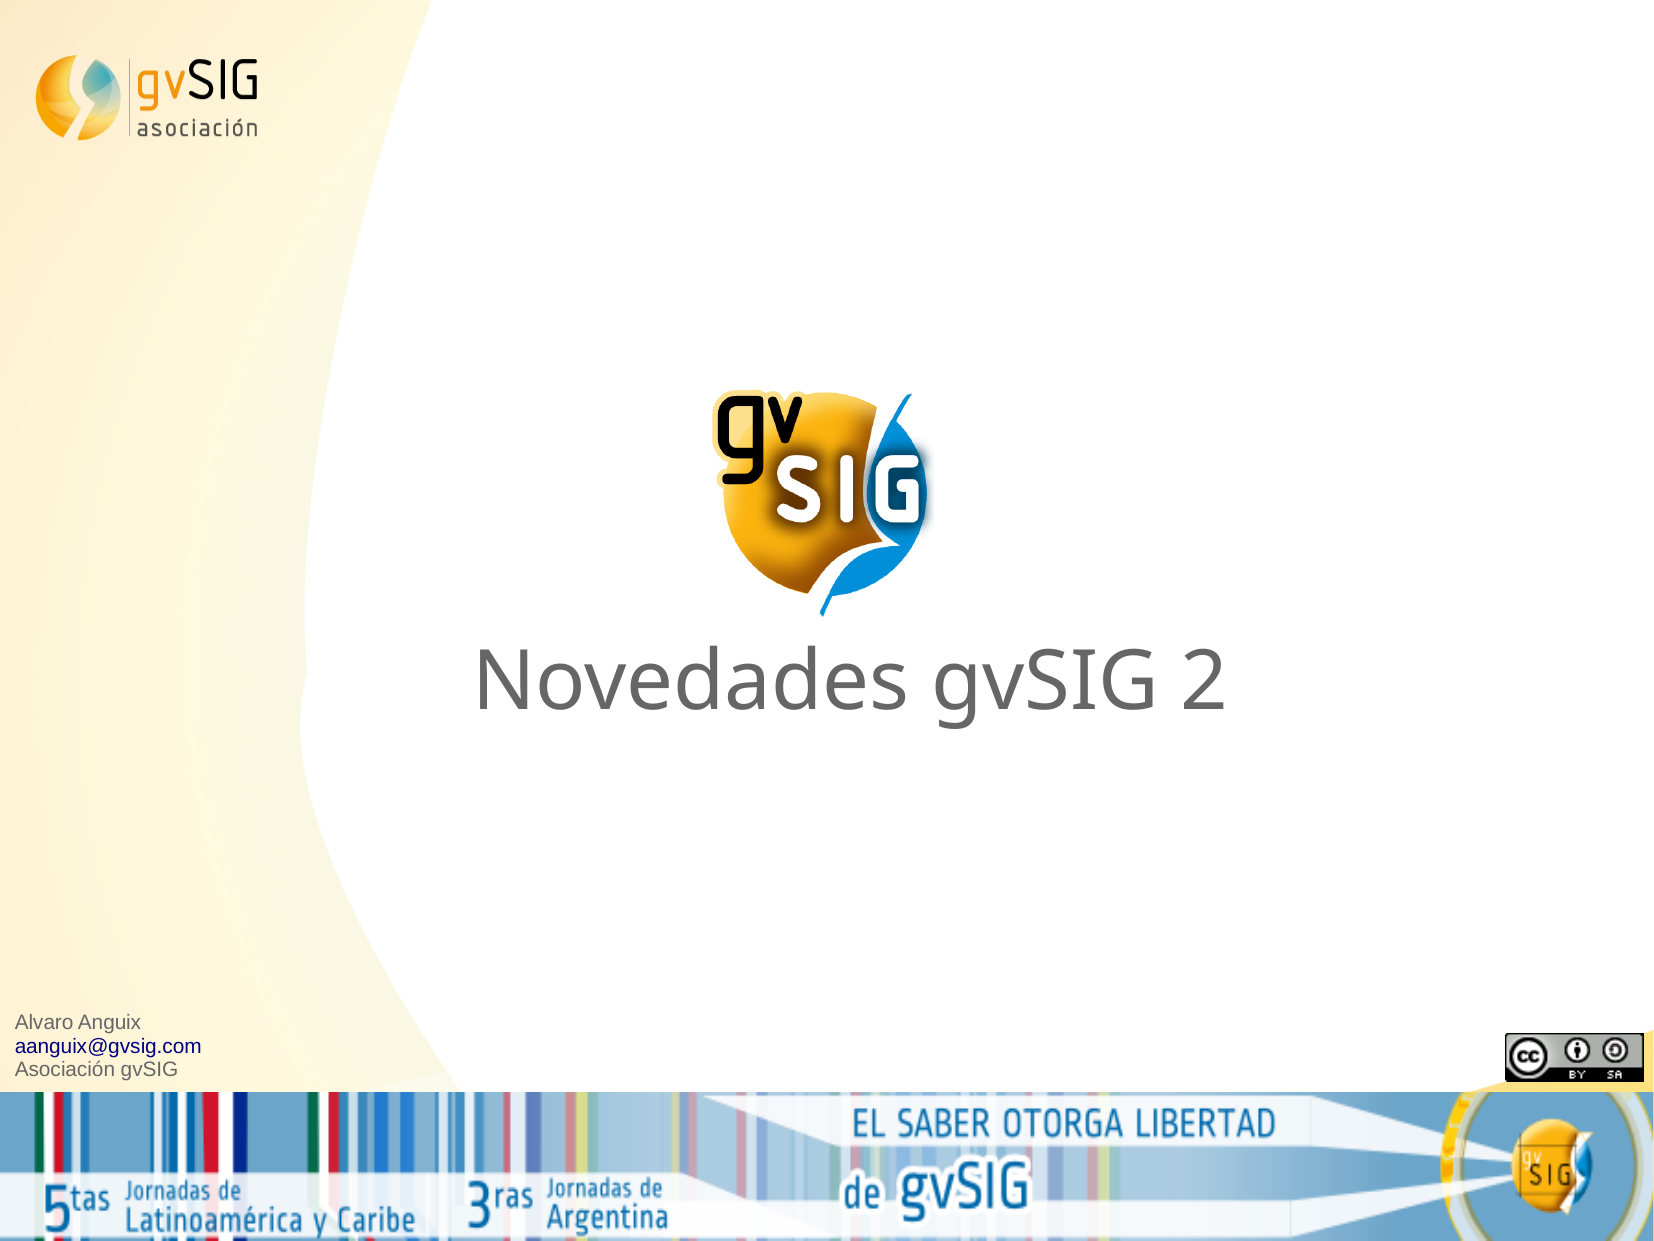

# Novedades gvSIG 2
Alvaro Anguix
aanguix@gvsig.com
Asociación gvSIG